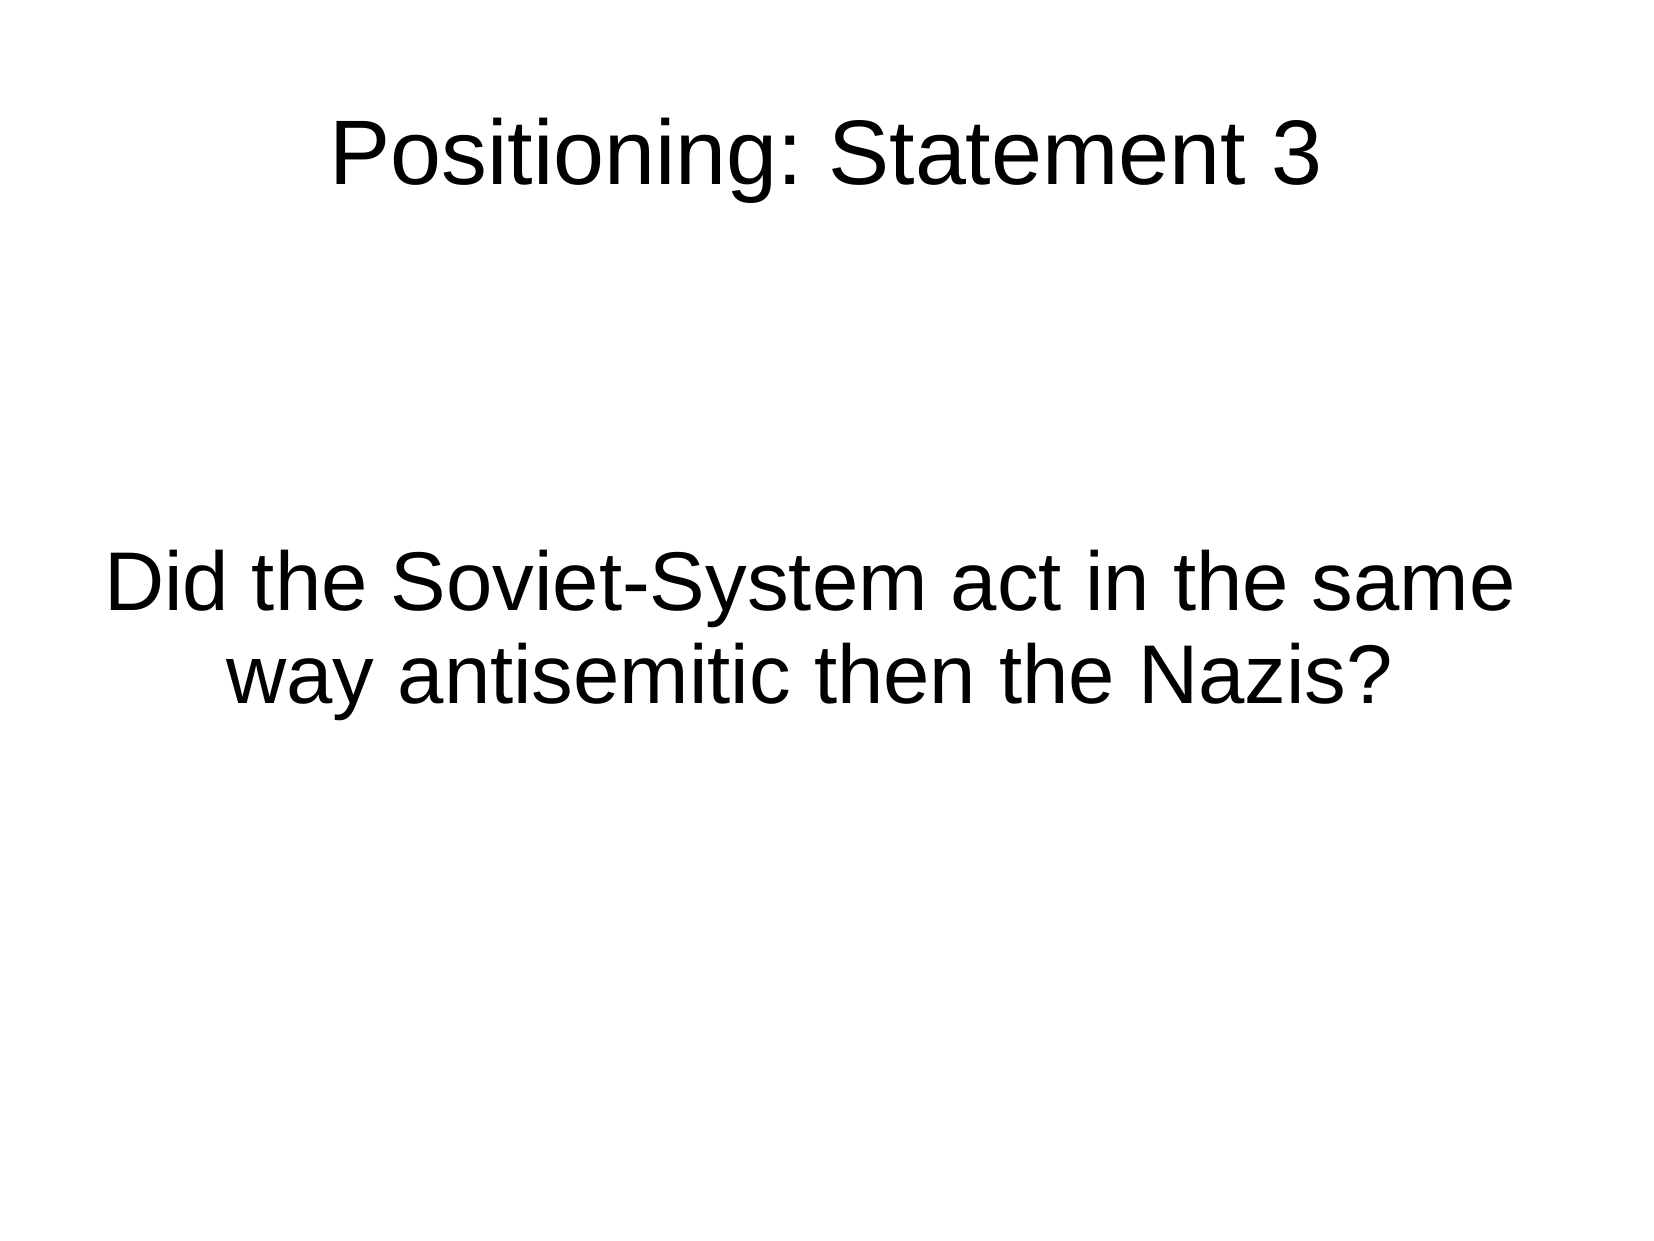

# Positioning: Statement 3
Did the Soviet-System act in the same way antisemitic then the Nazis?